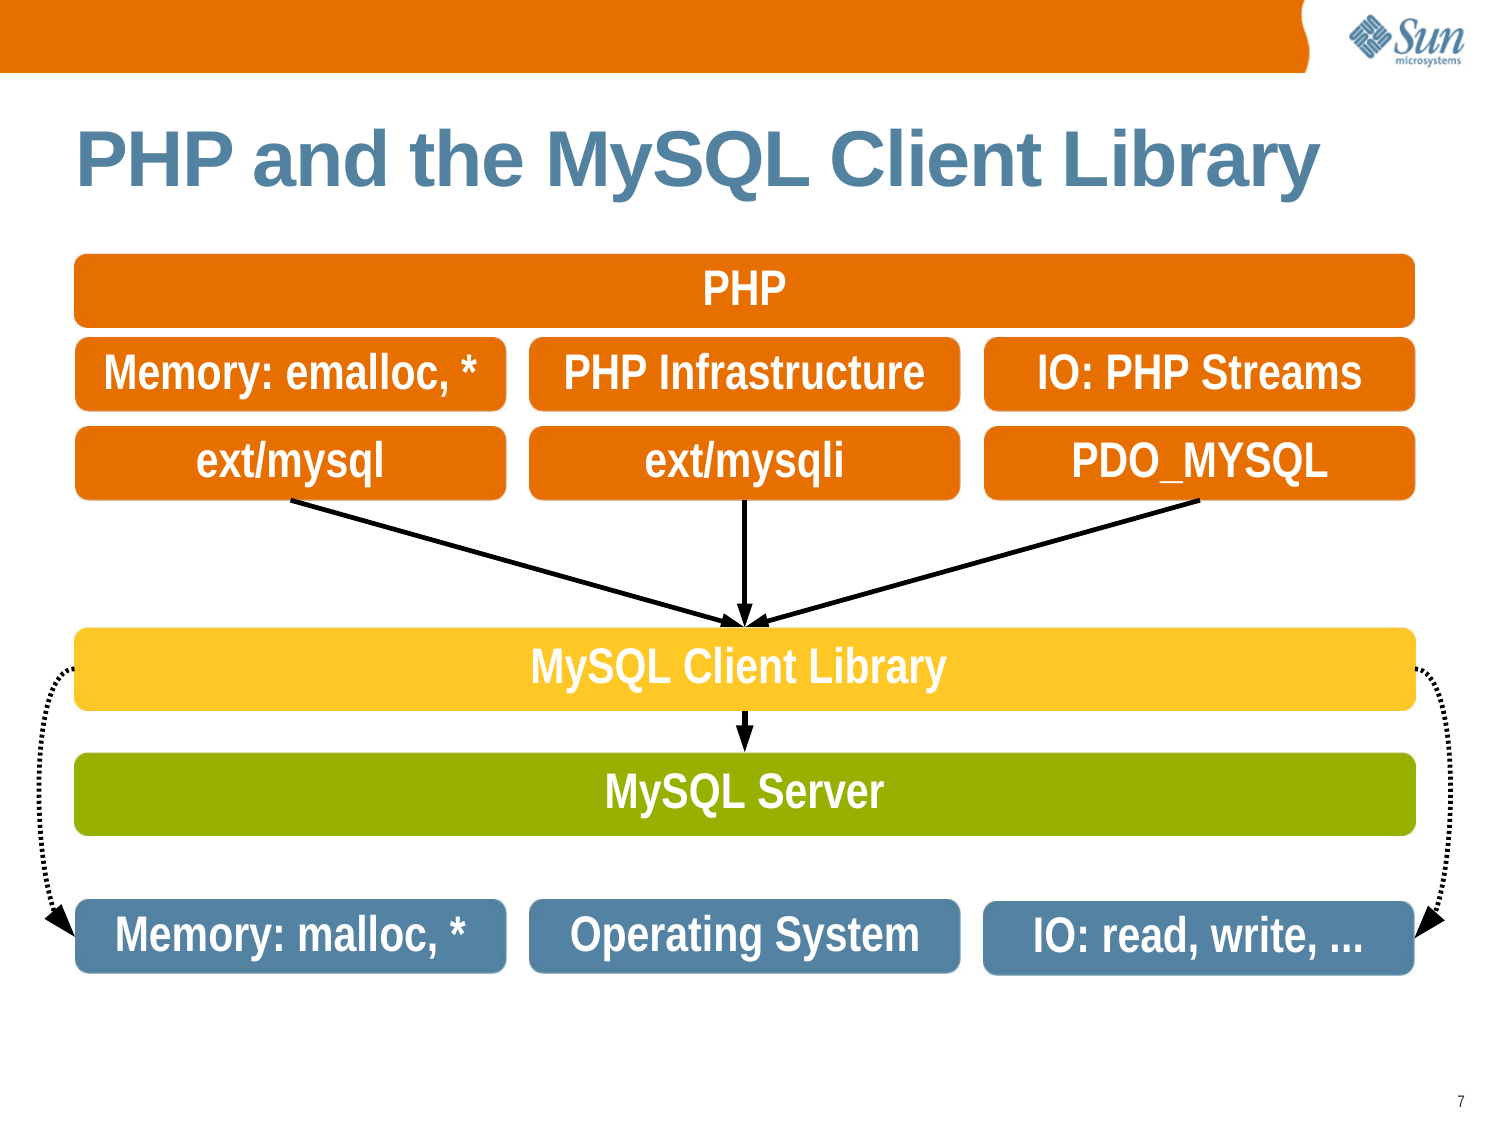

# PHP and the MySQL Client Library
PHP
Memory: emalloc, *
PHP Infrastructure
IO: PHP Streams
ext/mysql
PDO_MYSQL
ext/mysqli
MySQL Client Library
MySQL Server
Memory: malloc, *
Operating System
IO: read, write, ...